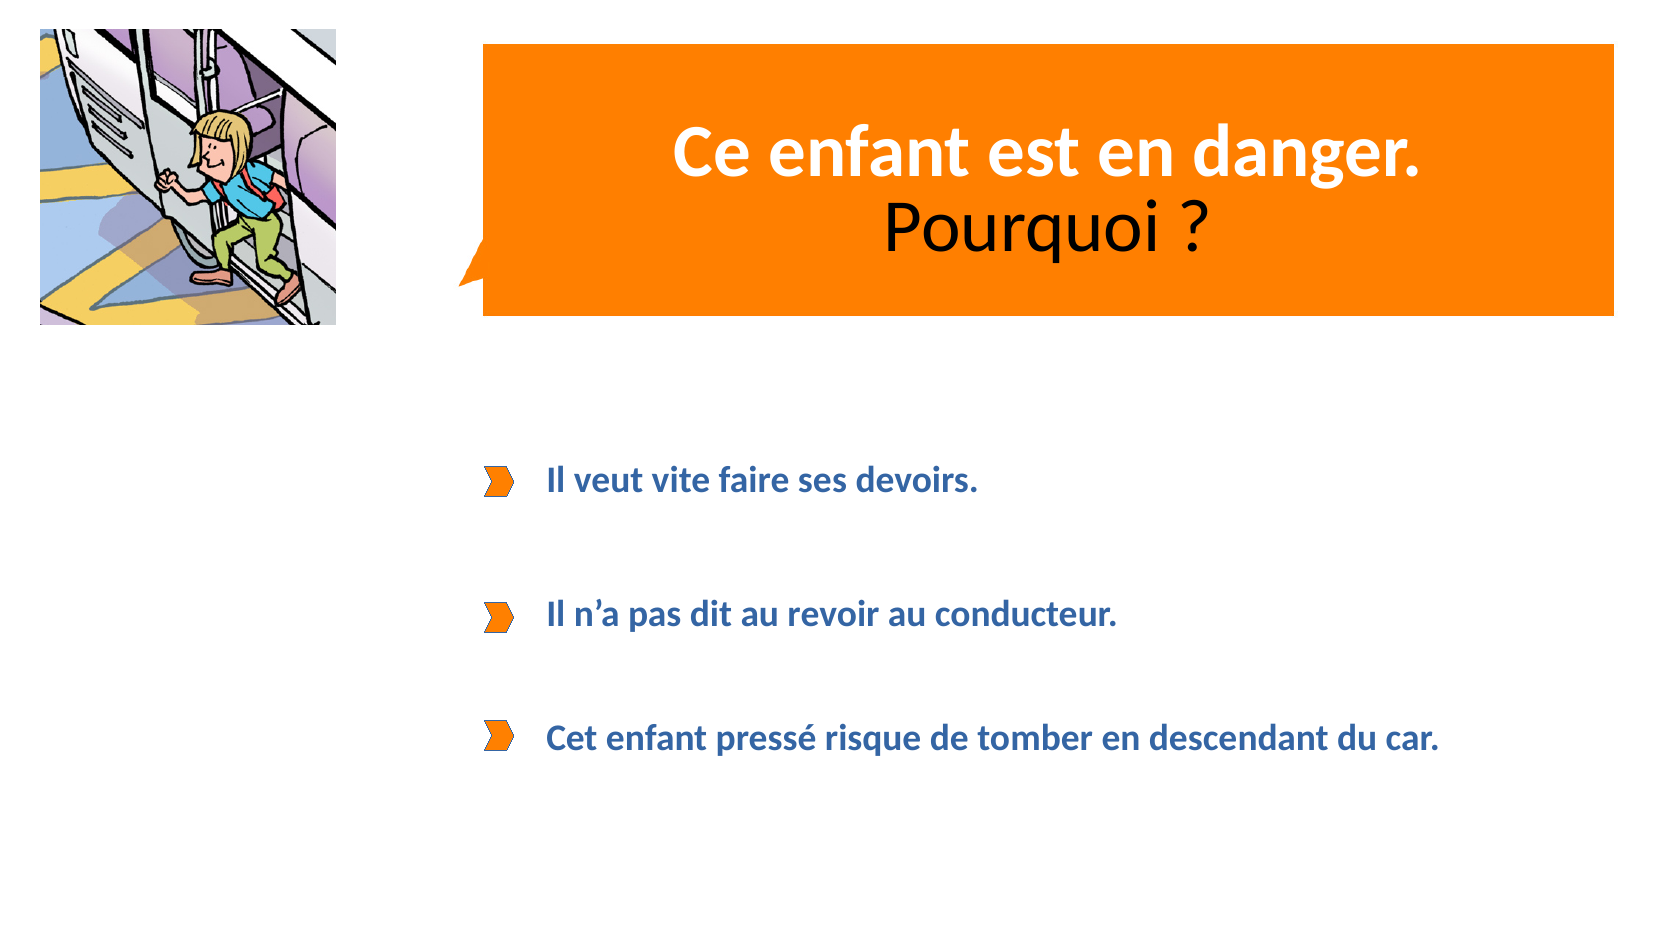

Ce enfant est en danger.
Pourquoi ?
Il veut vite faire ses devoirs.
Il n’a pas dit au revoir au conducteur.
Cet enfant pressé risque de tomber en descendant du car.